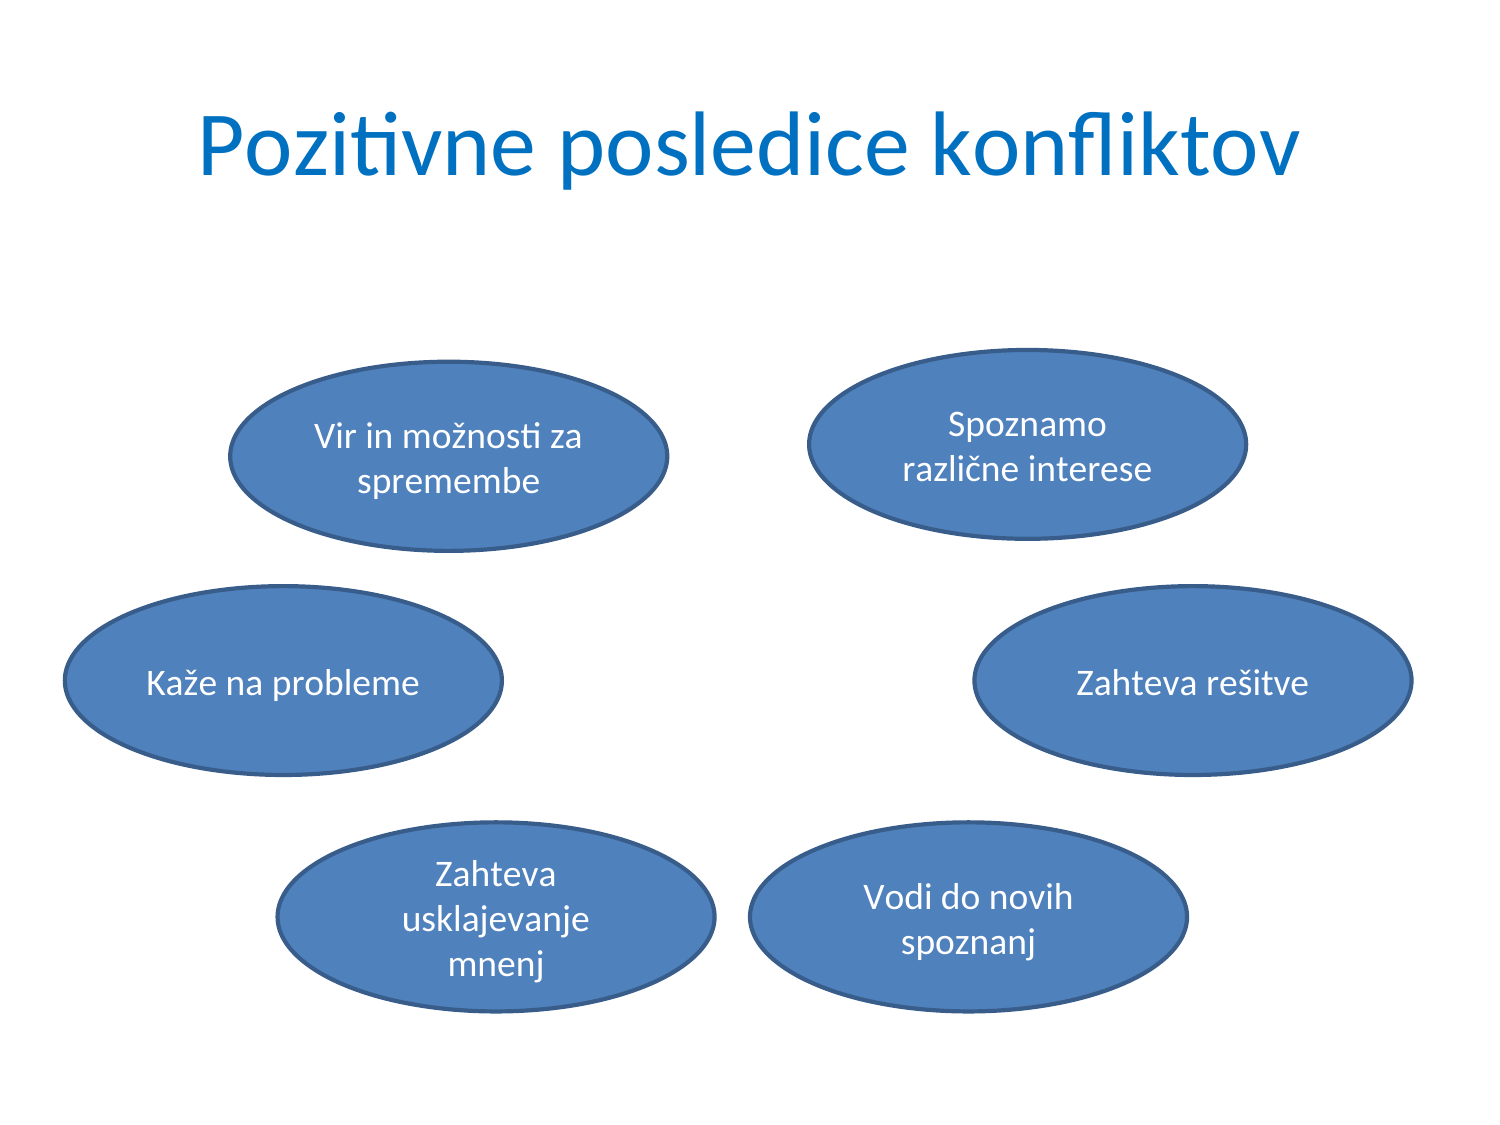

# Pozitivne posledice konfliktov
Spoznamo različne interese
Vir in možnosti za spremembe
Kaže na probleme
Zahteva rešitve
Zahteva usklajevanje mnenj
Vodi do novih spoznanj